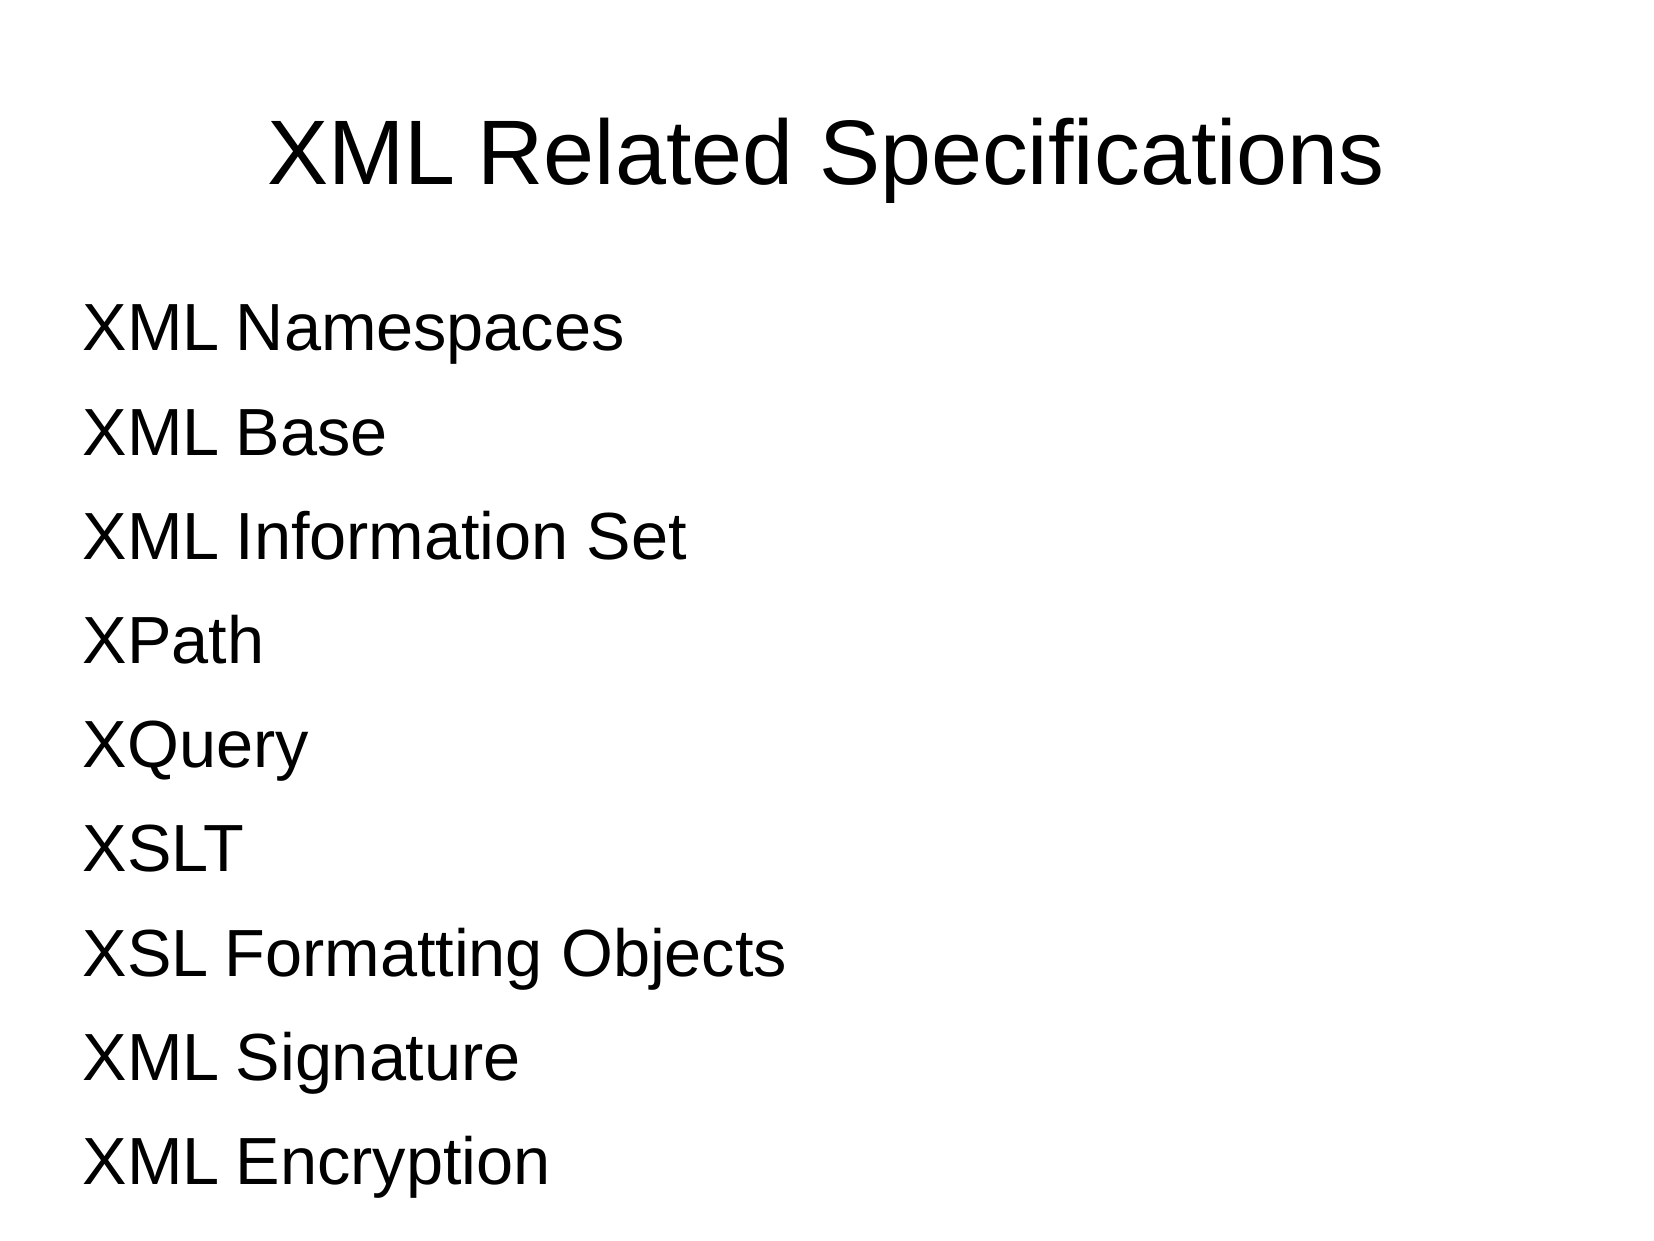

# XML Related Specifications
XML Namespaces
XML Base
XML Information Set
XPath
XQuery
XSLT
XSL Formatting Objects
XML Signature
XML Encryption